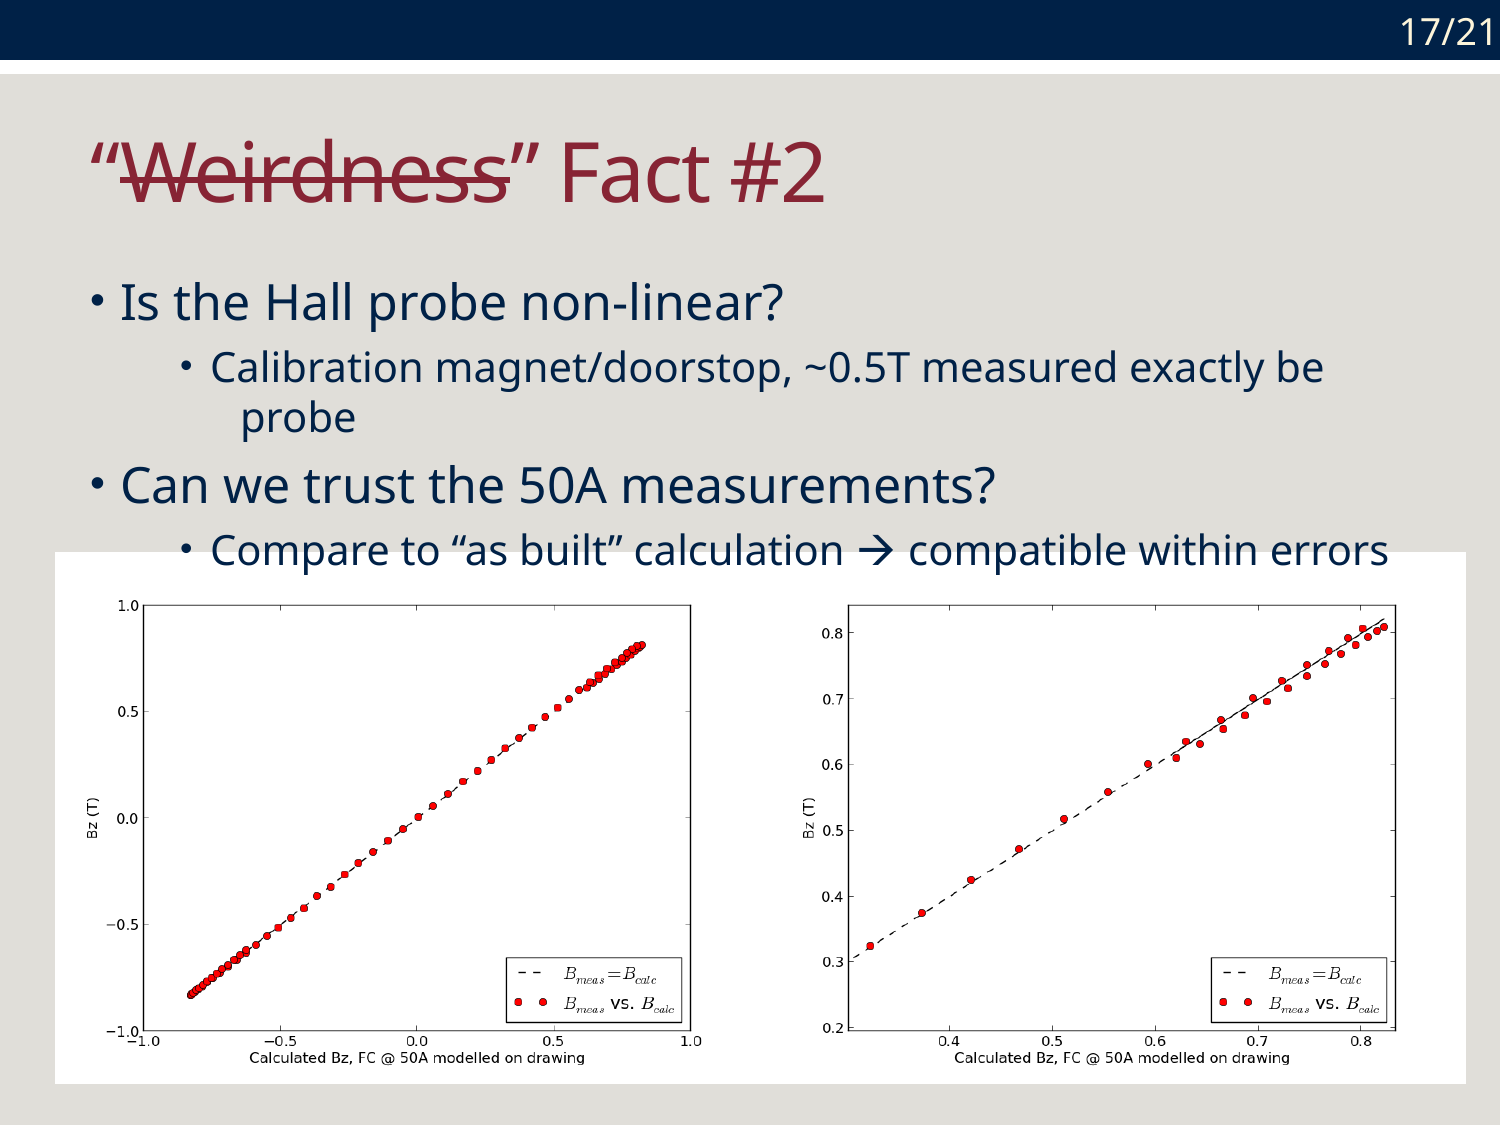

17/21
# “Weirdness” Fact #2
Is the Hall probe non-linear?
Calibration magnet/doorstop, ~0.5T measured exactly be probe
Can we trust the 50A measurements?
Compare to “as built” calculation  compatible within errors